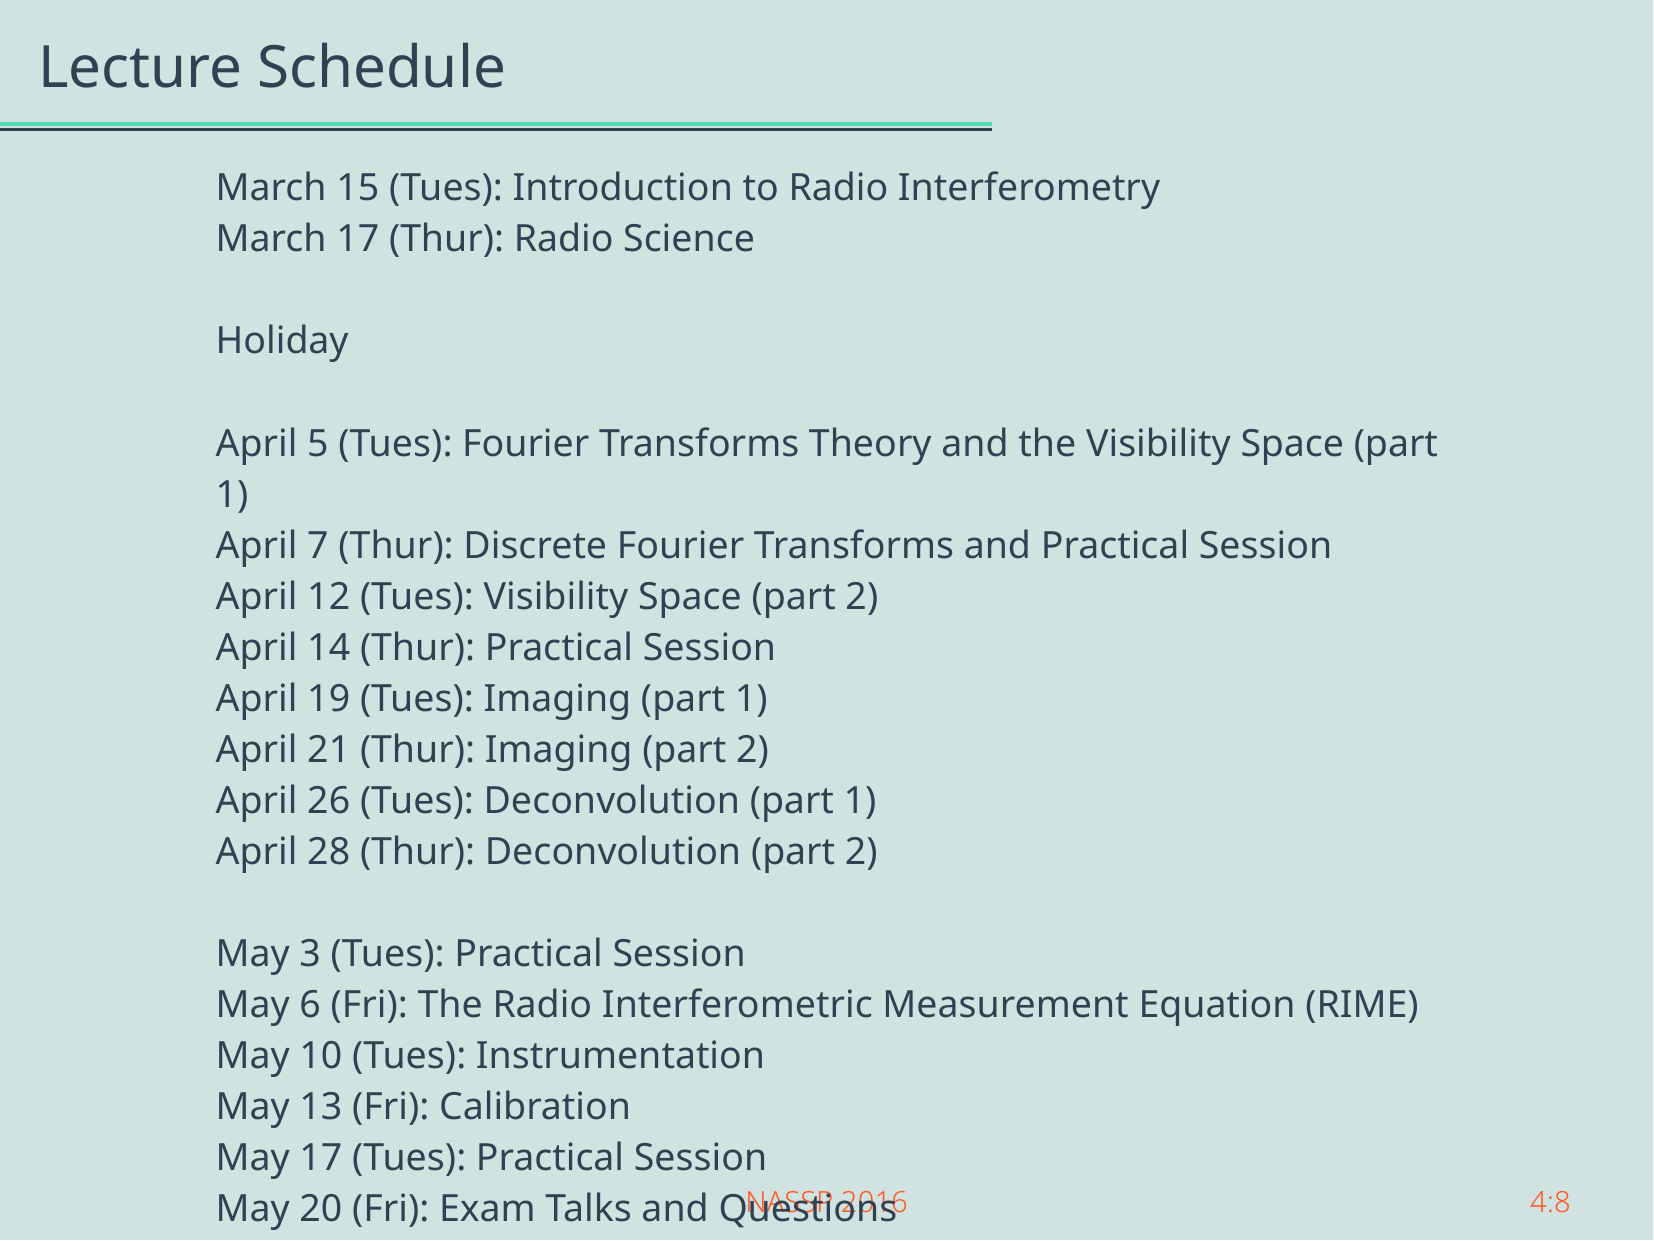

Lecture Schedule
March 15 (Tues): Introduction to Radio Interferometry
March 17 (Thur): Radio Science
Holiday
April 5 (Tues): Fourier Transforms Theory and the Visibility Space (part 1)
April 7 (Thur): Discrete Fourier Transforms and Practical Session
April 12 (Tues): Visibility Space (part 2)
April 14 (Thur): Practical Session
April 19 (Tues): Imaging (part 1)
April 21 (Thur): Imaging (part 2)
April 26 (Tues): Deconvolution (part 1)
April 28 (Thur): Deconvolution (part 2)
May 3 (Tues): Practical Session
May 6 (Fri): The Radio Interferometric Measurement Equation (RIME)
May 10 (Tues): Instrumentation
May 13 (Fri): Calibration
May 17 (Tues): Practical Session
May 20 (Fri): Exam Talks and Questions
Practicals in the NASSP Computing Lab, Maths Building Room 408
NASSP 2016
4